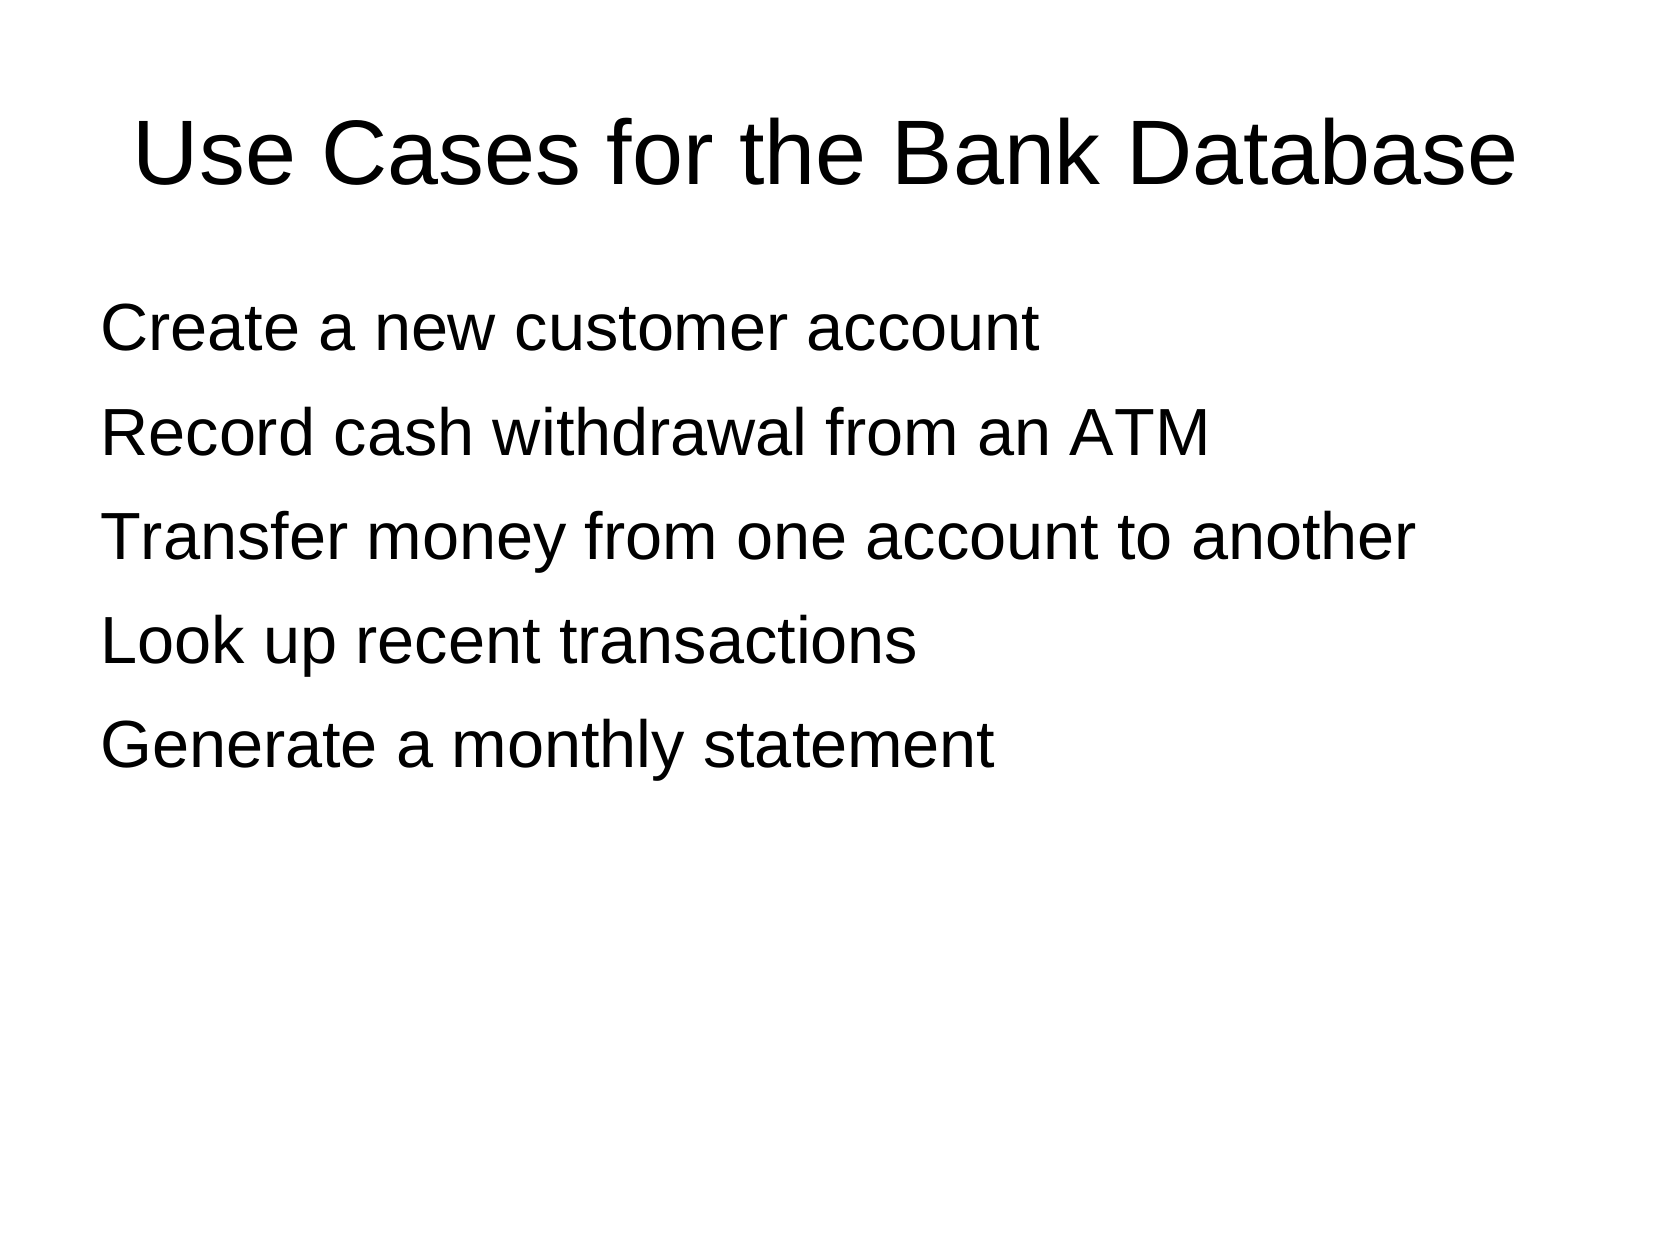

# Use Cases for the Bank Database
Create a new customer account
Record cash withdrawal from an ATM
Transfer money from one account to another
Look up recent transactions
Generate a monthly statement